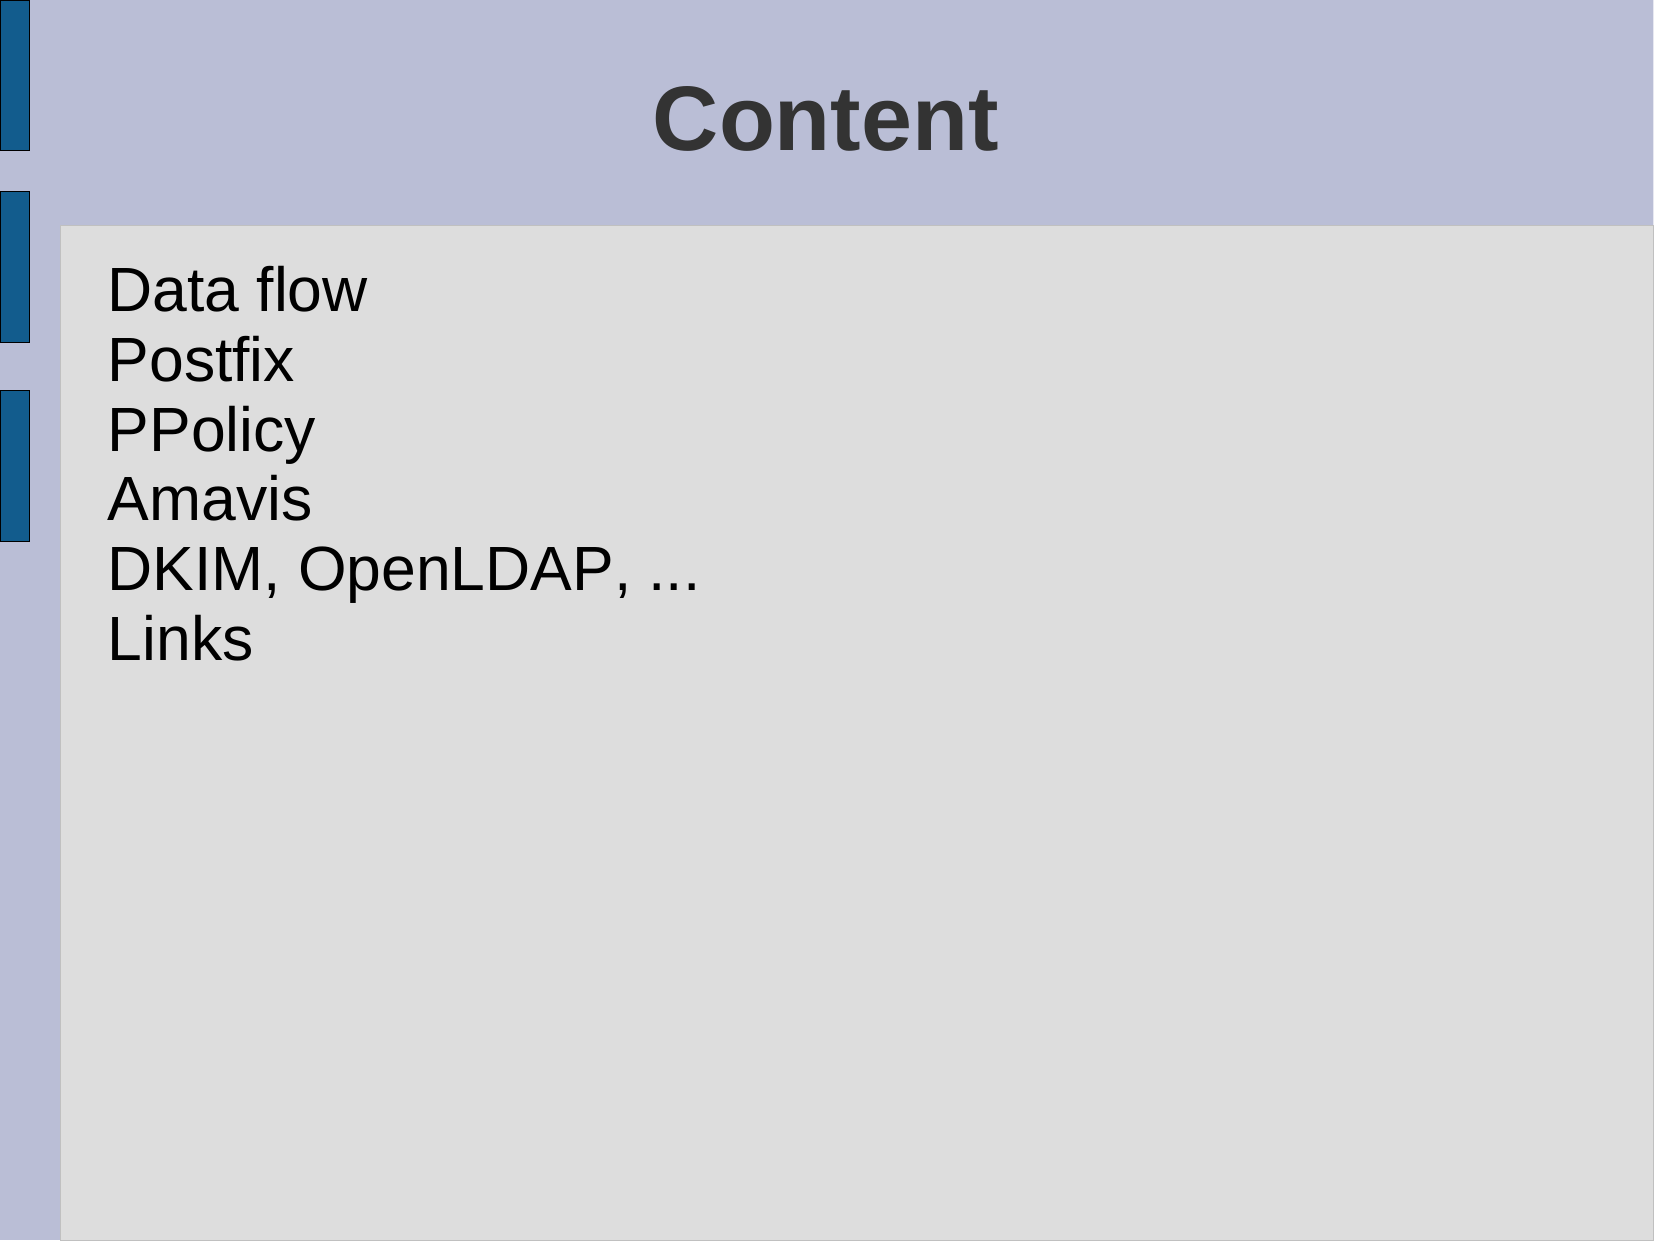

# Content
Data flow
Postfix
PPolicy
Amavis
DKIM, OpenLDAP, ...
Links